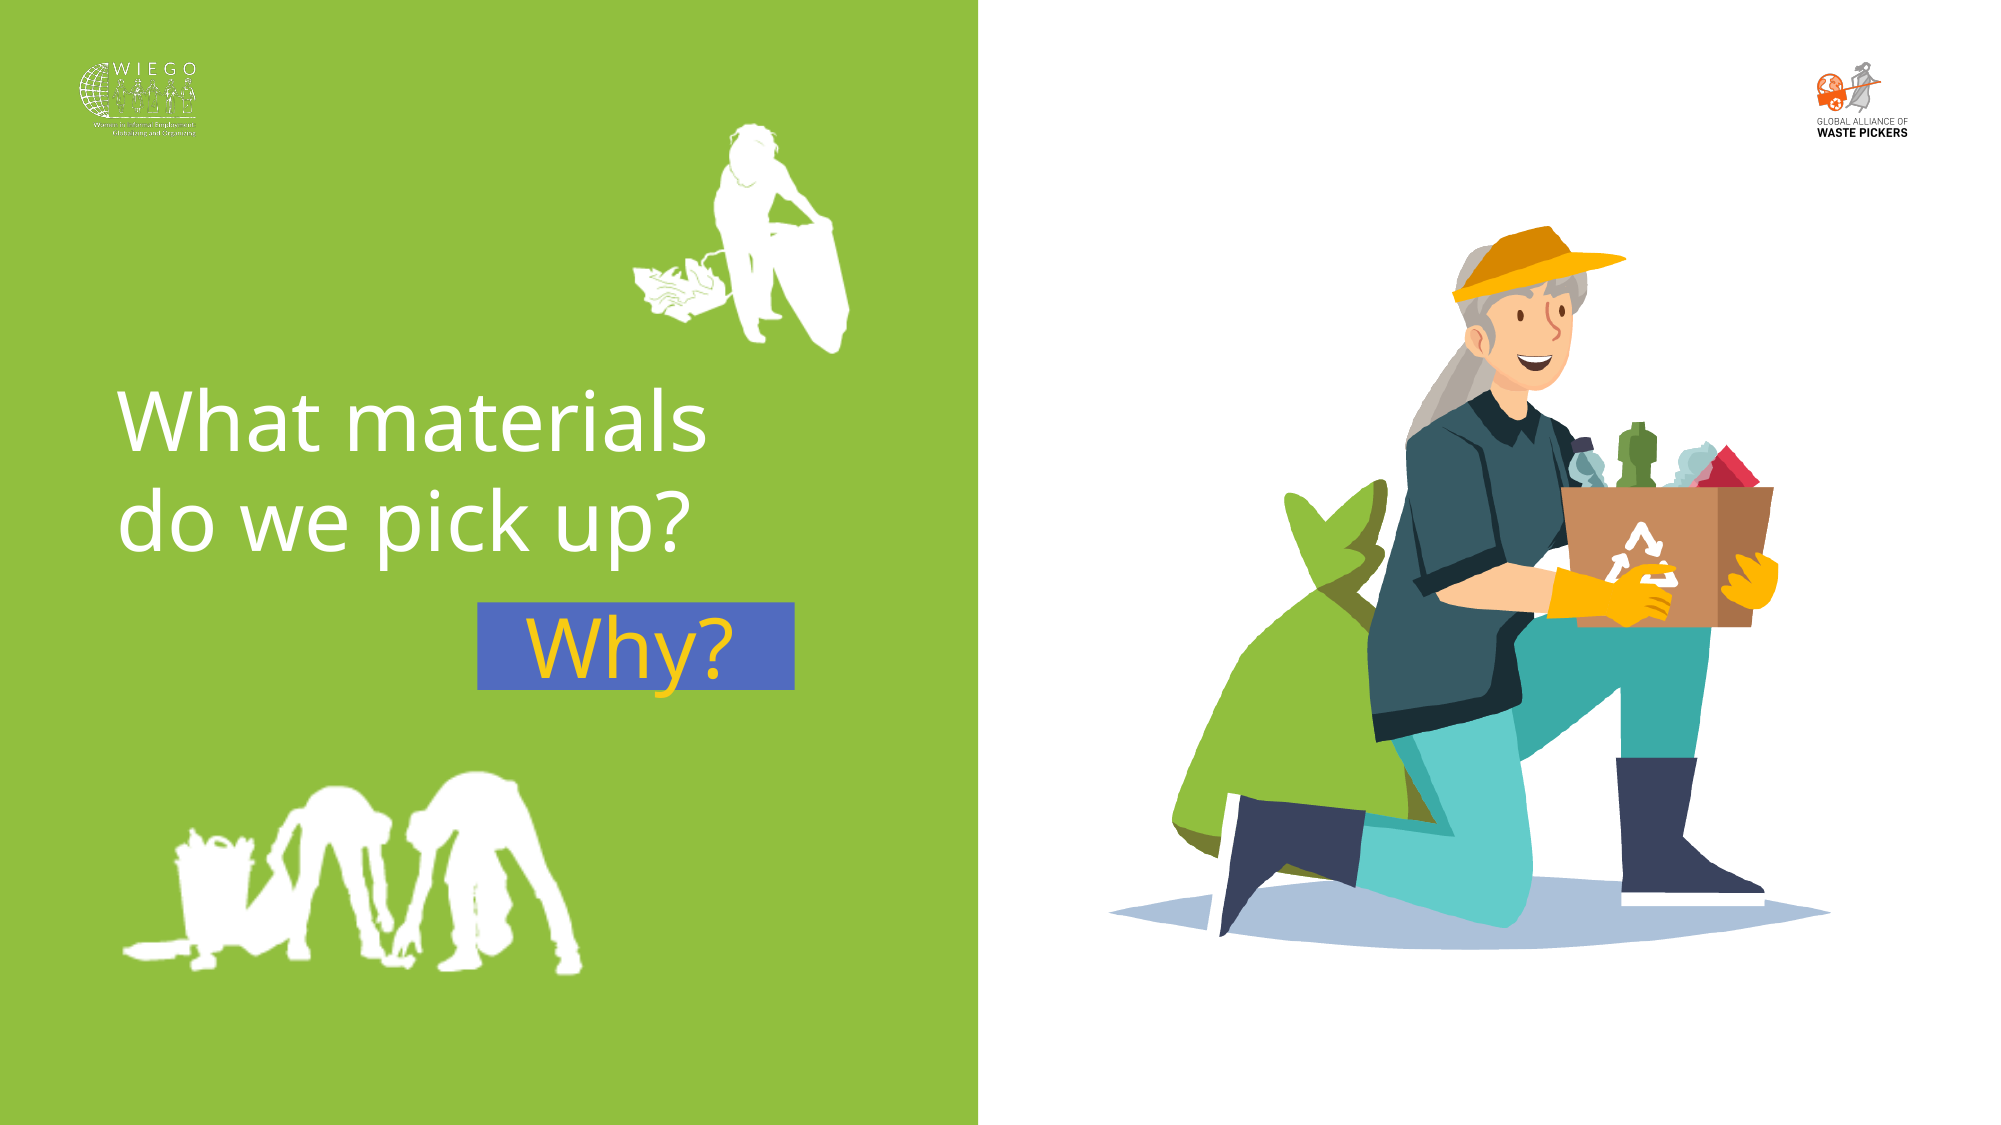

What materials
do we pick up?
Why?